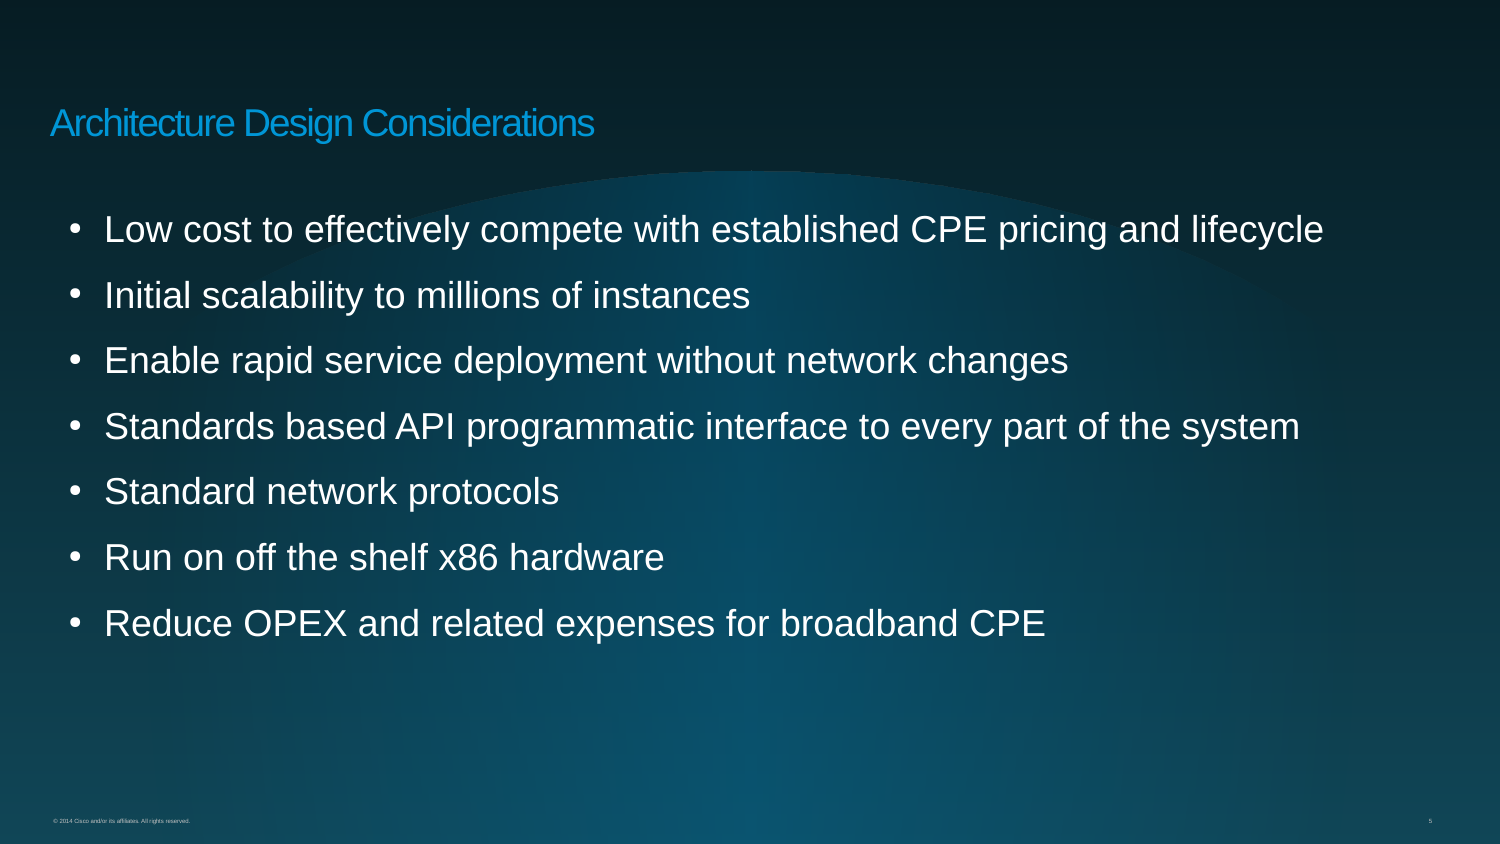

# Architecture Design Considerations
Low cost to effectively compete with established CPE pricing and lifecycle
Initial scalability to millions of instances
Enable rapid service deployment without network changes
Standards based API programmatic interface to every part of the system
Standard network protocols
Run on off the shelf x86 hardware
Reduce OPEX and related expenses for broadband CPE